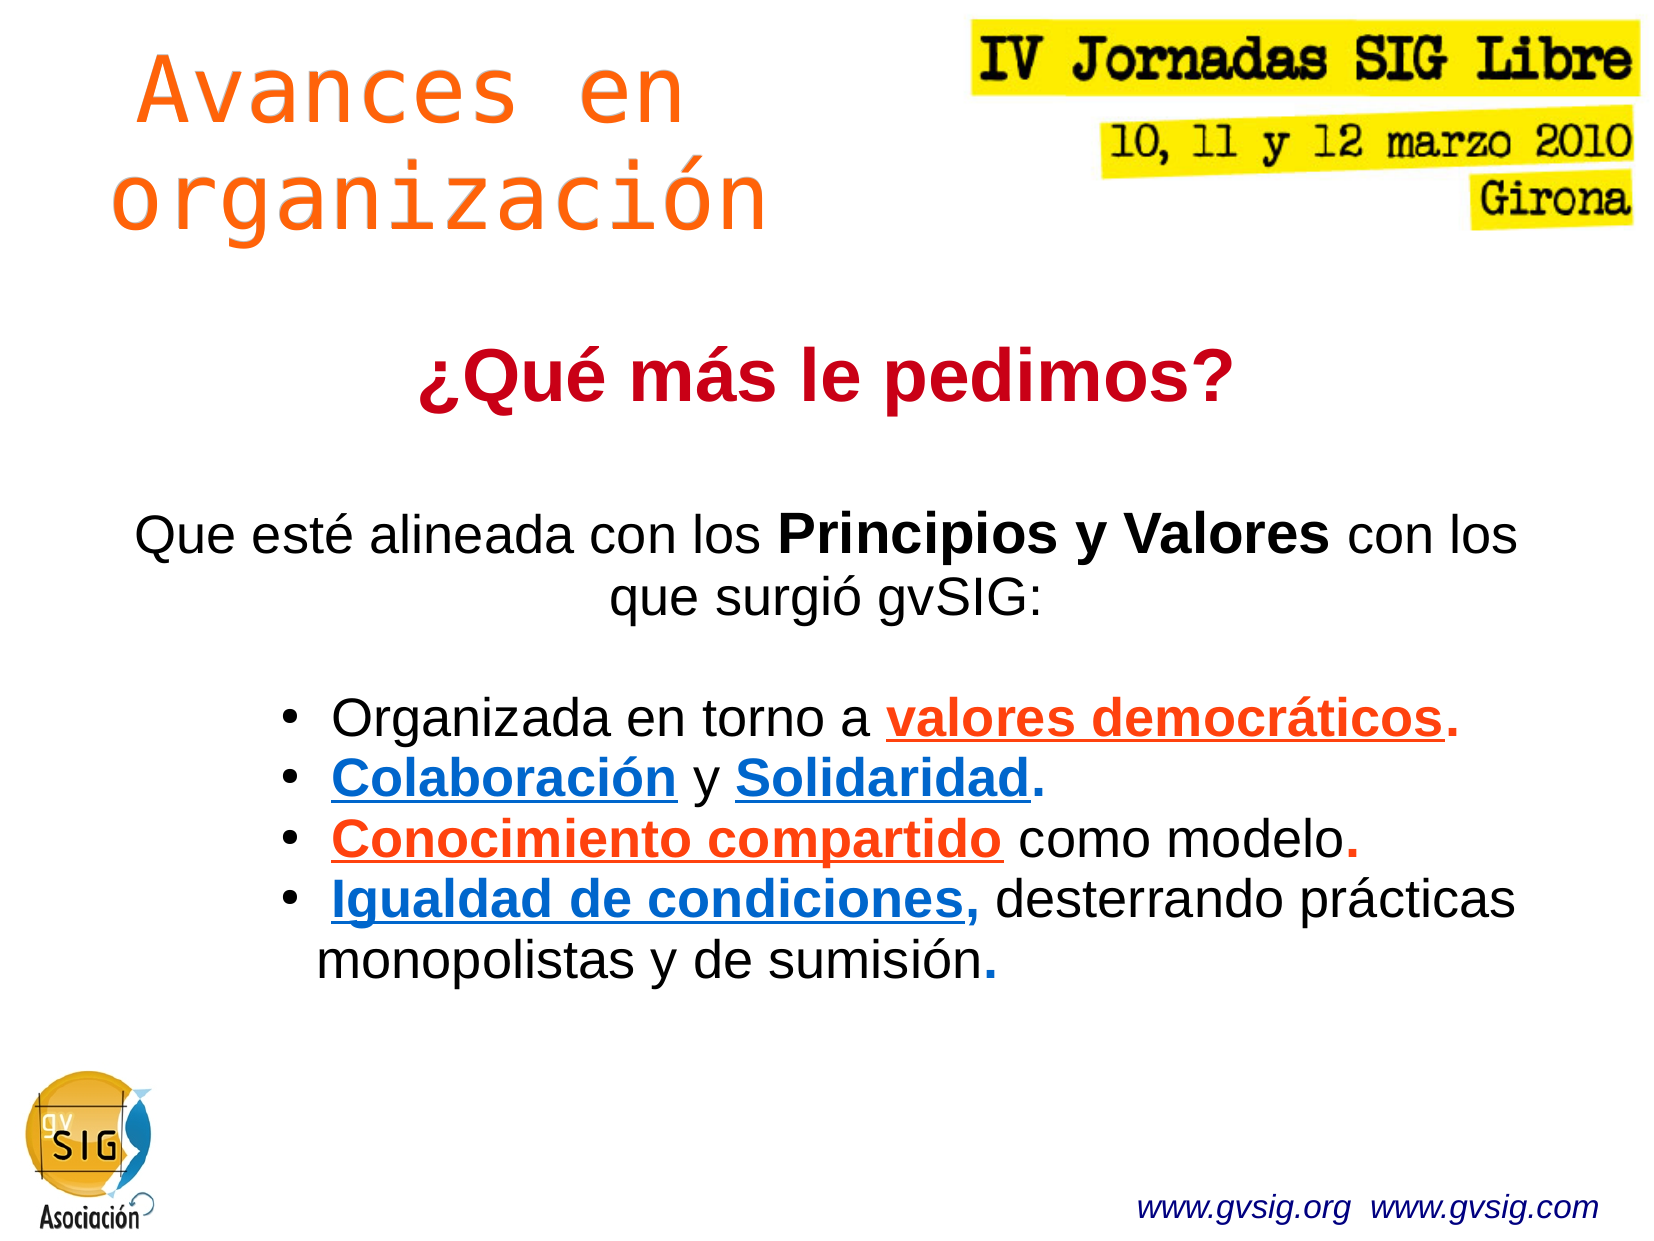

Avances en
organización
¿Qué más le pedimos?
Que esté alineada con los Principios y Valores con los que surgió gvSIG:
 Organizada en torno a valores democráticos.
 Colaboración y Solidaridad.
 Conocimiento compartido como modelo.
 Igualdad de condiciones, desterrando prácticas monopolistas y de sumisión.